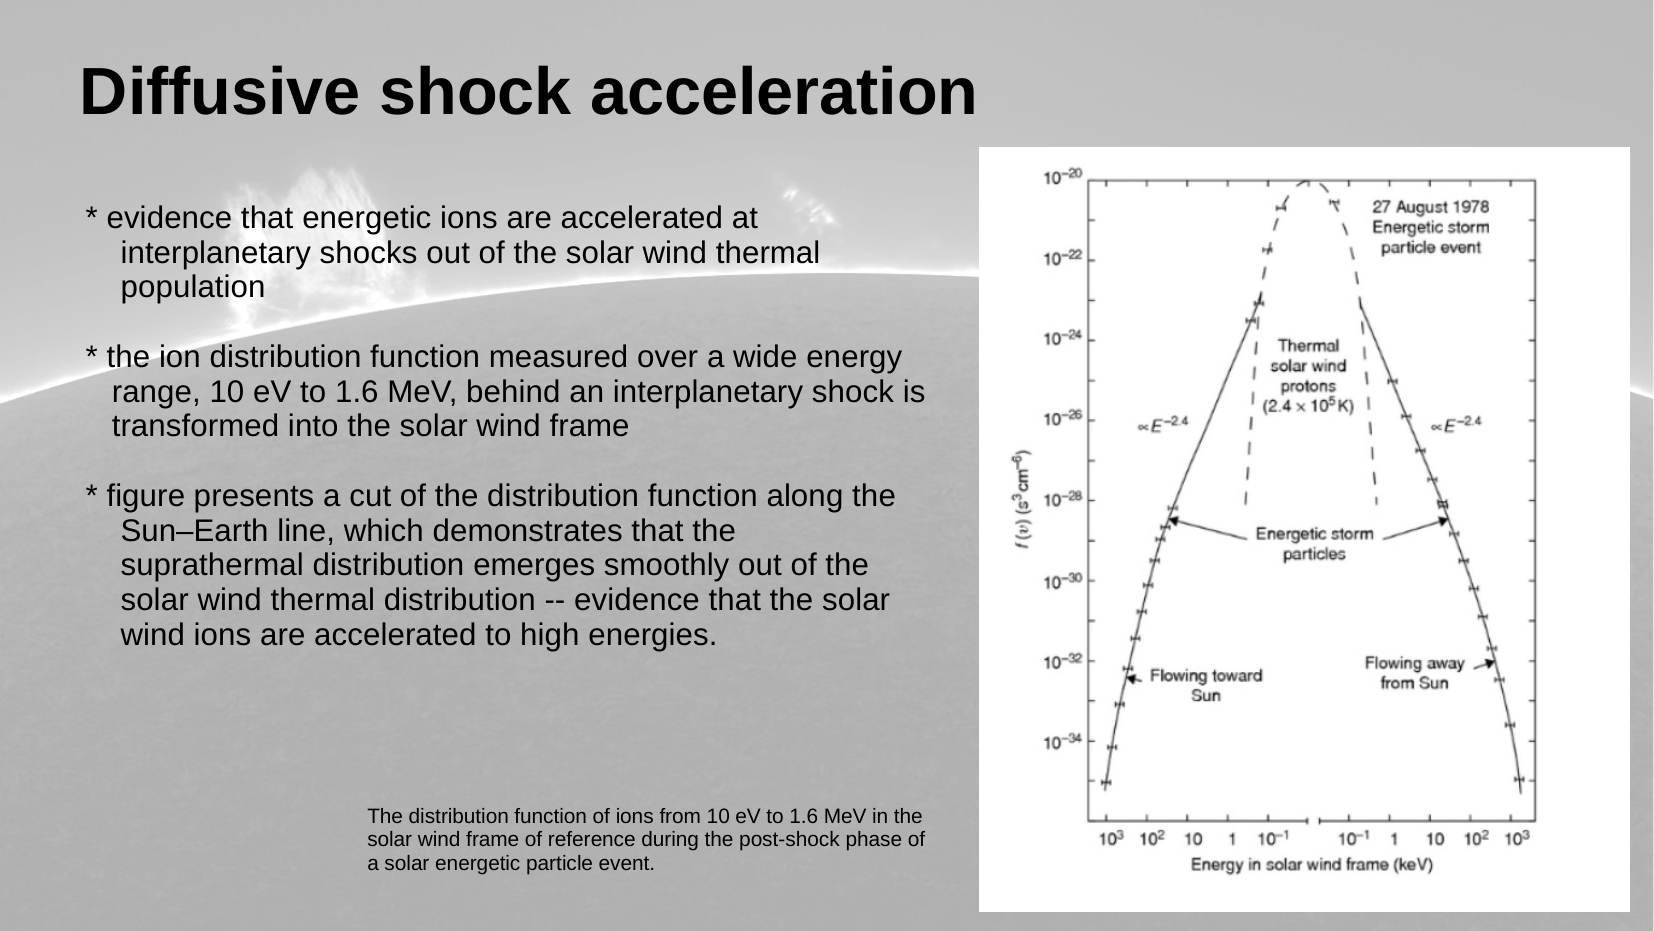

Diffusive shock acceleration
* evidence that energetic ions are accelerated at
 interplanetary shocks out of the solar wind thermal
 population
* the ion distribution function measured over a wide energy
 range, 10 eV to 1.6 MeV, behind an interplanetary shock is
 transformed into the solar wind frame
* figure presents a cut of the distribution function along the
 Sun–Earth line, which demonstrates that the
 suprathermal distribution emerges smoothly out of the
 solar wind thermal distribution -- evidence that the solar
 wind ions are accelerated to high energies.
The distribution function of ions from 10 eV to 1.6 MeV in the solar wind frame of reference during the post-shock phase of a solar energetic particle event.